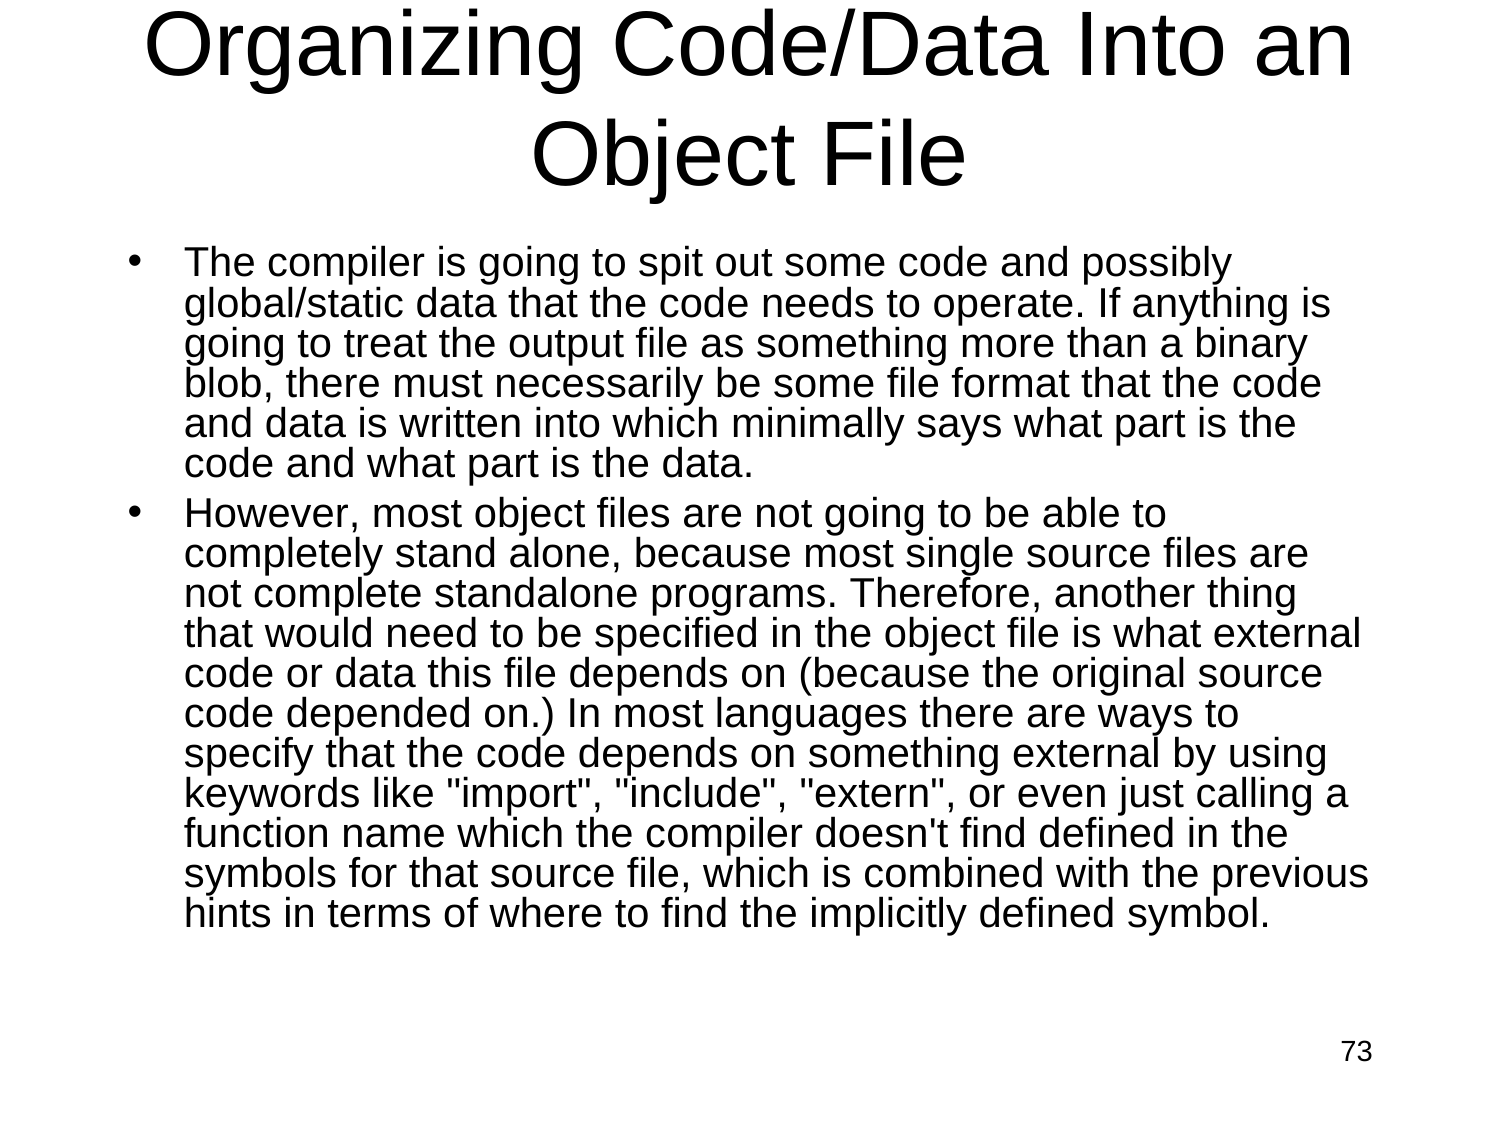

# Organizing Code/Data Into an Object File
The compiler is going to spit out some code and possibly global/static data that the code needs to operate. If anything is going to treat the output file as something more than a binary blob, there must necessarily be some file format that the code and data is written into which minimally says what part is the code and what part is the data.
However, most object files are not going to be able to completely stand alone, because most single source files are not complete standalone programs. Therefore, another thing that would need to be specified in the object file is what external code or data this file depends on (because the original source code depended on.) In most languages there are ways to specify that the code depends on something external by using keywords like "import", "include", "extern", or even just calling a function name which the compiler doesn't find defined in the symbols for that source file, which is combined with the previous hints in terms of where to find the implicitly defined symbol.